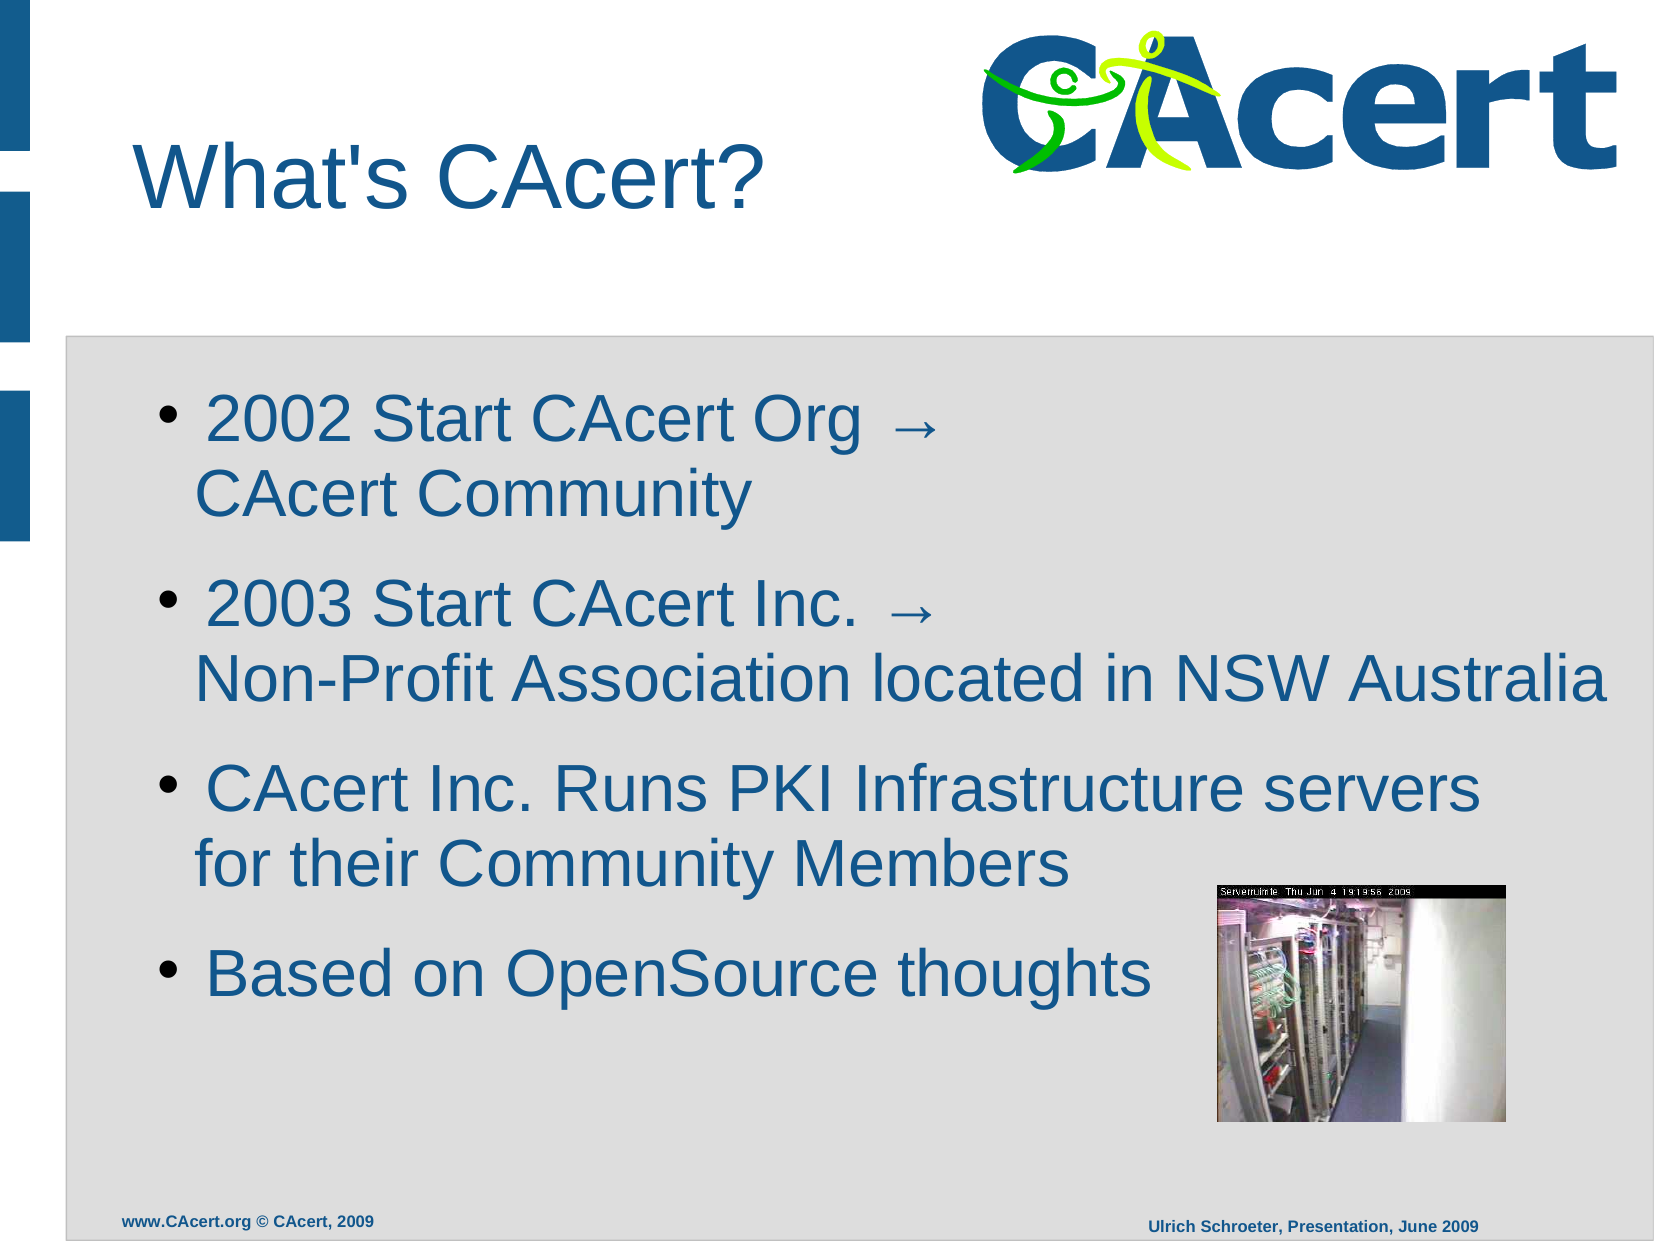

What's CAcert?
 2002 Start CAcert Org →
 CAcert Community
 2003 Start CAcert Inc. →
 Non-Profit Association located in NSW Australia
 CAcert Inc. Runs PKI Infrastructure servers
 for their Community Members
 Based on OpenSource thoughts